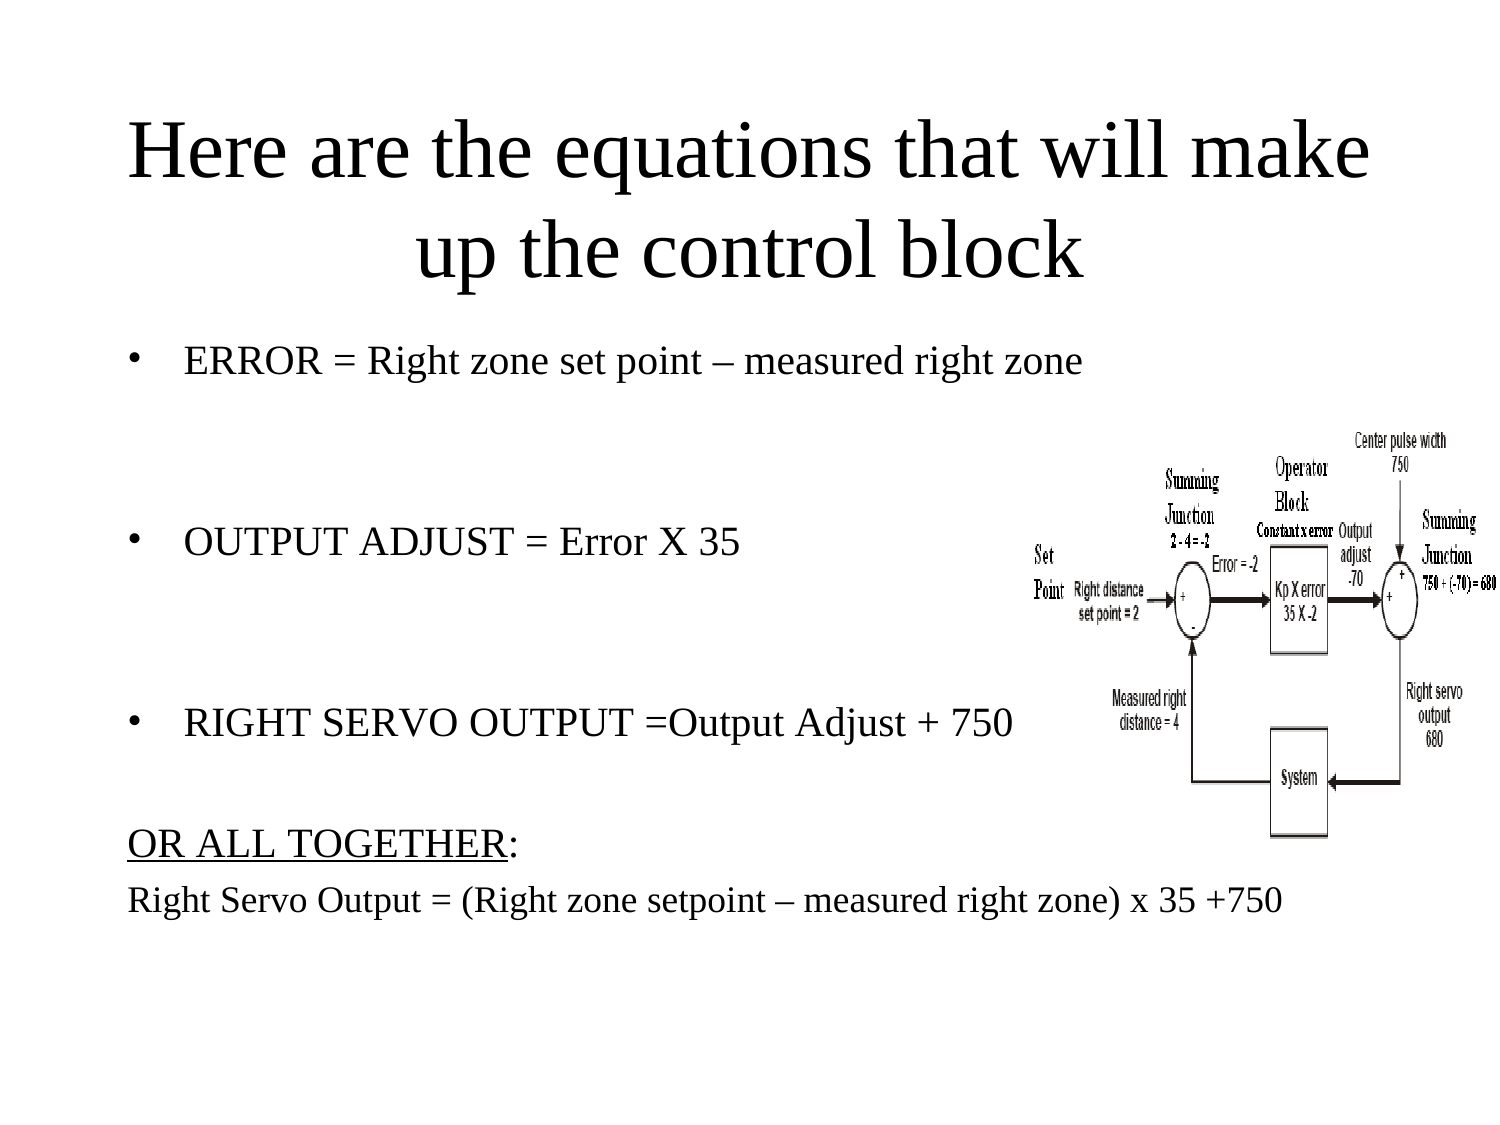

# Here are the equations that will make up the control block
ERROR = Right zone set point – measured right zone
OUTPUT ADJUST = Error X 35
RIGHT SERVO OUTPUT =Output Adjust + 750
OR ALL TOGETHER:
Right Servo Output = (Right zone setpoint – measured right zone) x 35 +750